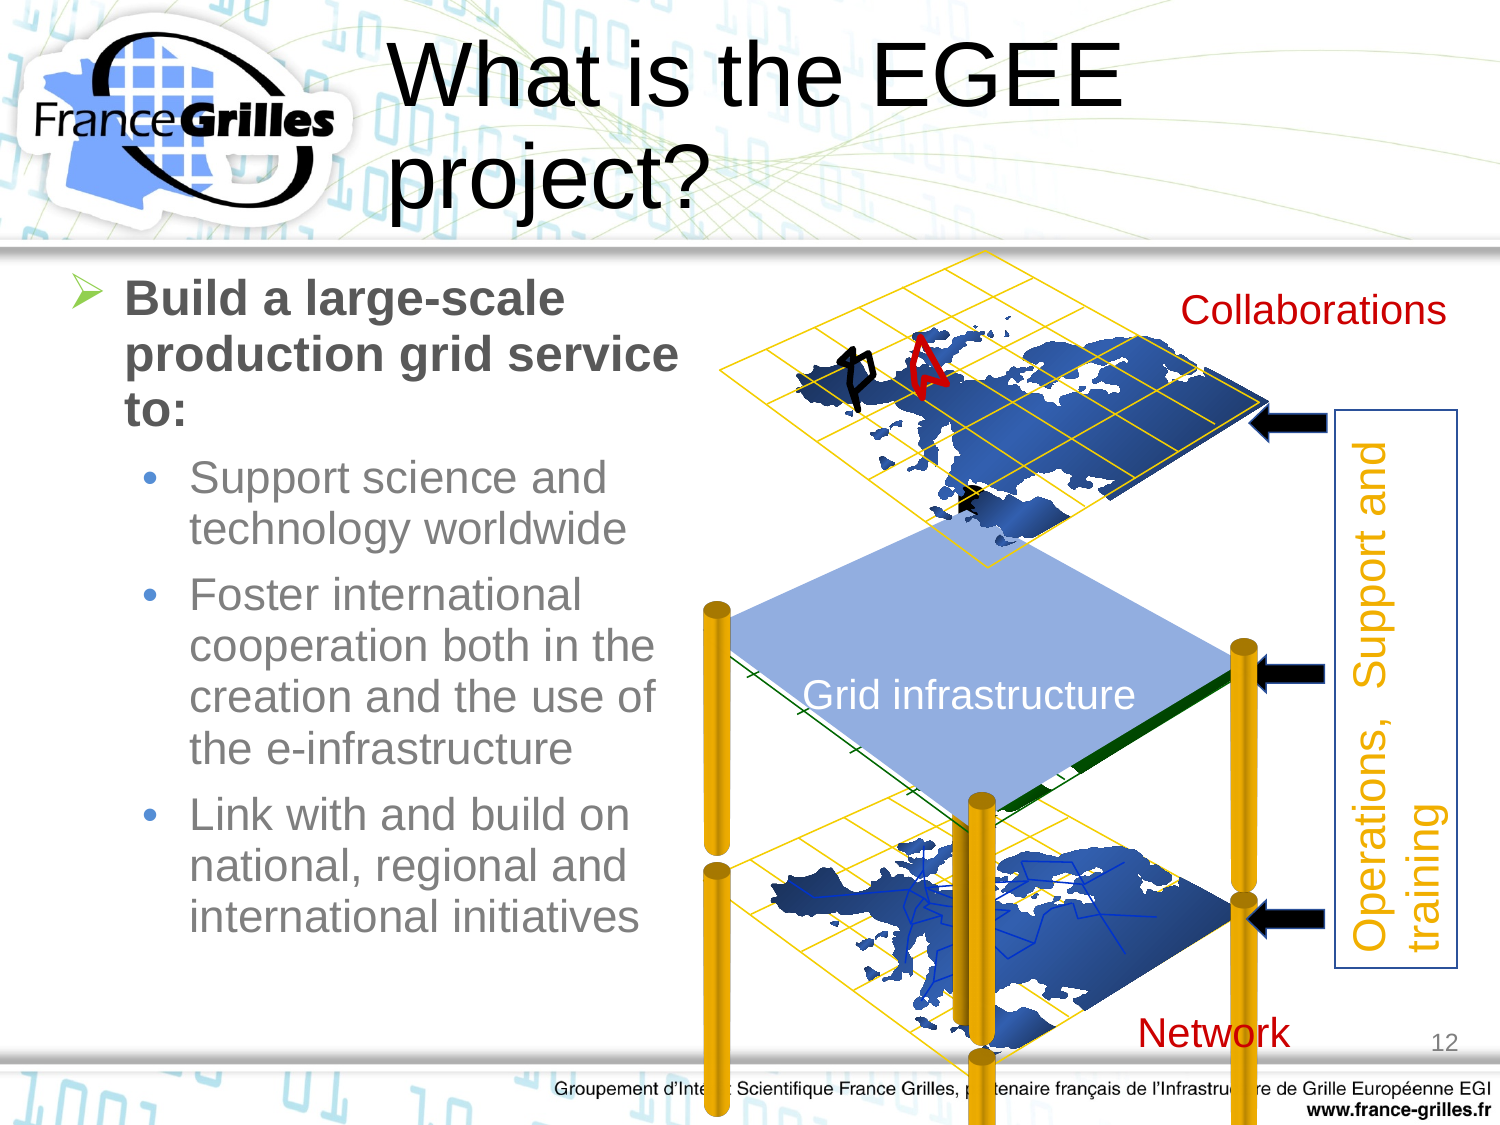

# What is the EGEE project?
Collaborations
Grid infrastructure
Operations, Support and training
Network
Build a large-scale production grid service to:
Support science and technology worldwide
Foster international cooperation both in the creation and the use of the e-infrastructure
Link with and build on national, regional and international initiatives
12
Introduction aux grilles